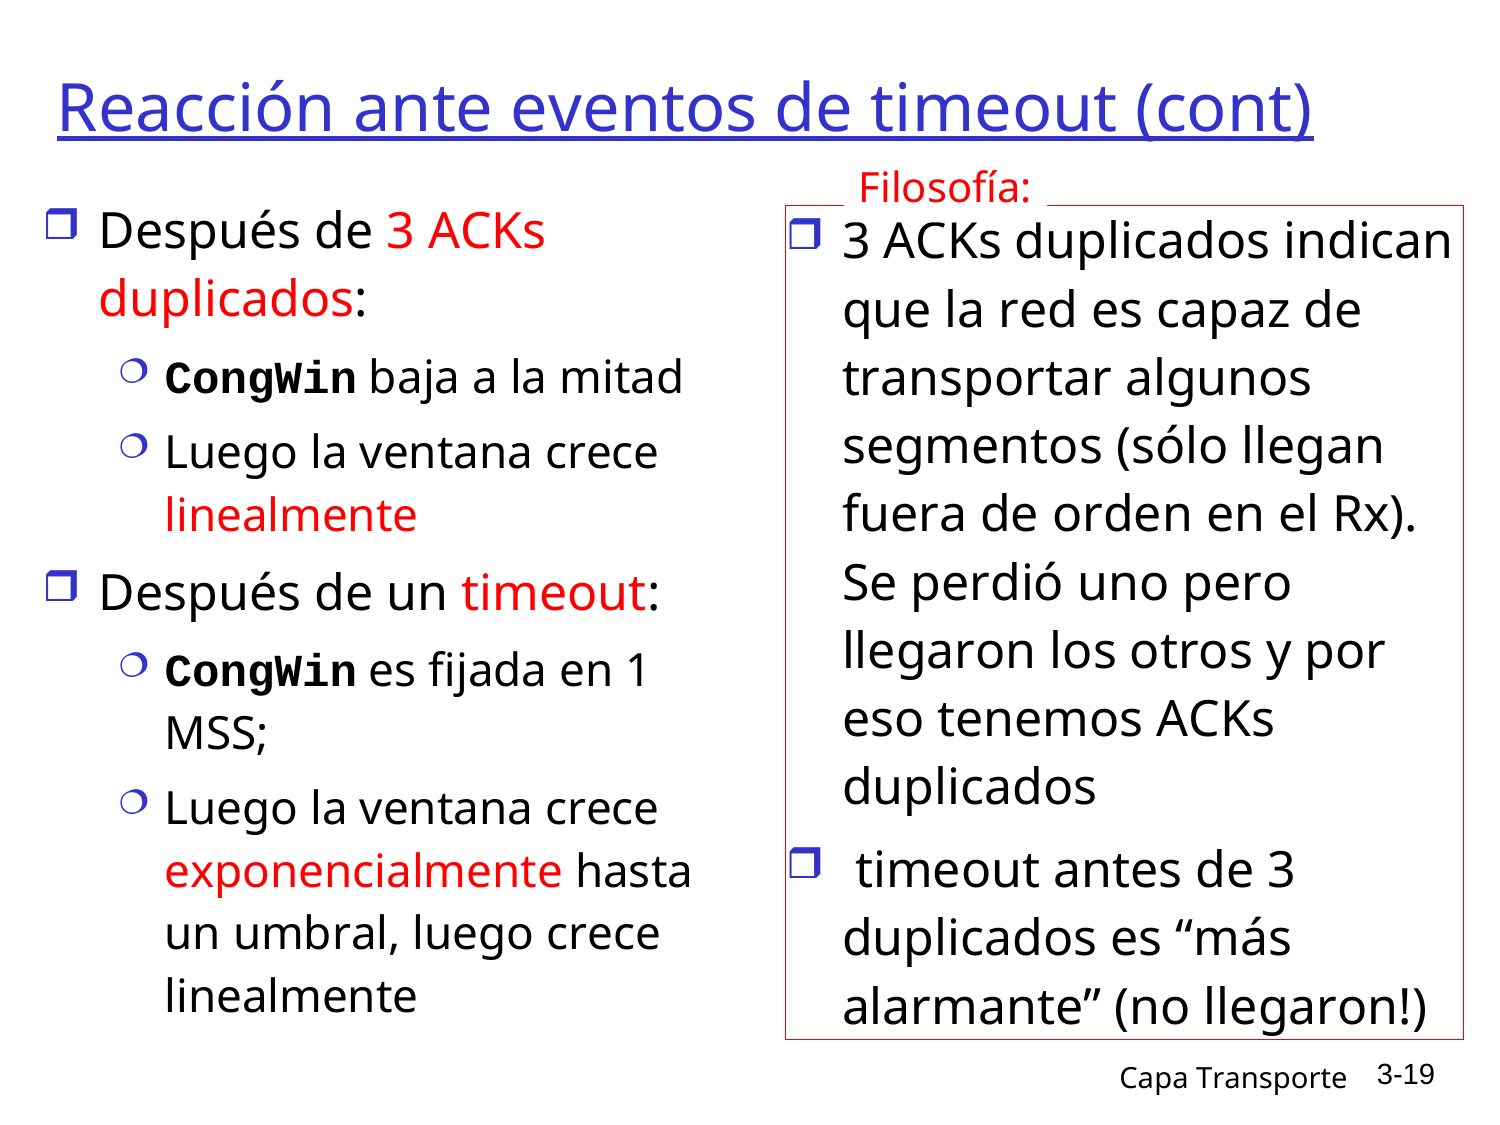

# Reacción ante eventos de timeout (cont)
Filosofía:
Después de 3 ACKs duplicados:
CongWin baja a la mitad
Luego la ventana crece linealmente
Después de un timeout:
CongWin es fijada en 1 MSS;
Luego la ventana crece exponencialmente hasta un umbral, luego crece linealmente
3 ACKs duplicados indican que la red es capaz de transportar algunos segmentos (sólo llegan fuera de orden en el Rx). Se perdió uno pero llegaron los otros y por eso tenemos ACKs duplicados
 timeout antes de 3 duplicados es “más alarmante” (no llegaron!)
19